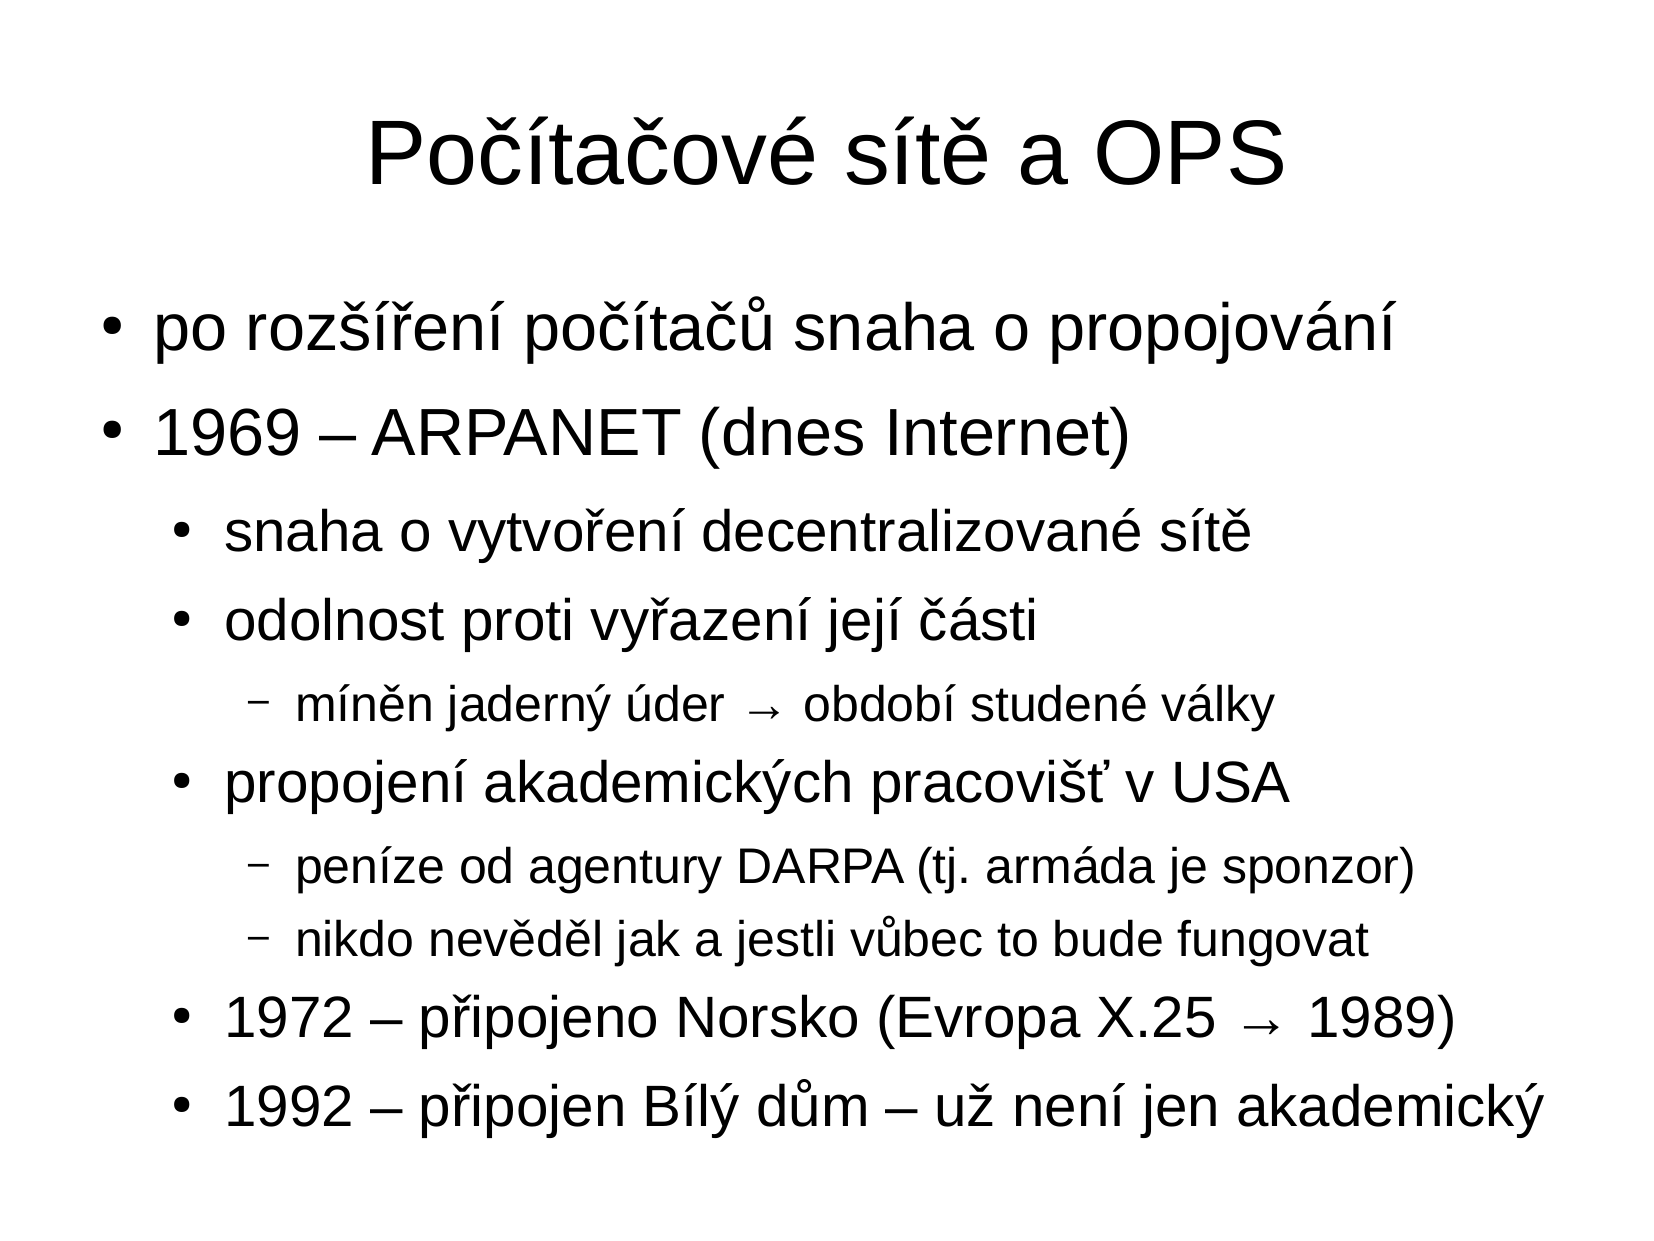

# Počítačové sítě a OPS
po rozšíření počítačů snaha o propojování
1969 – ARPANET (dnes Internet)
snaha o vytvoření decentralizované sítě
odolnost proti vyřazení její části
míněn jaderný úder → období studené války
propojení akademických pracovišť v USA
peníze od agentury DARPA (tj. armáda je sponzor)
nikdo nevěděl jak a jestli vůbec to bude fungovat
1972 – připojeno Norsko (Evropa X.25 → 1989)
1992 – připojen Bílý dům – už není jen akademický